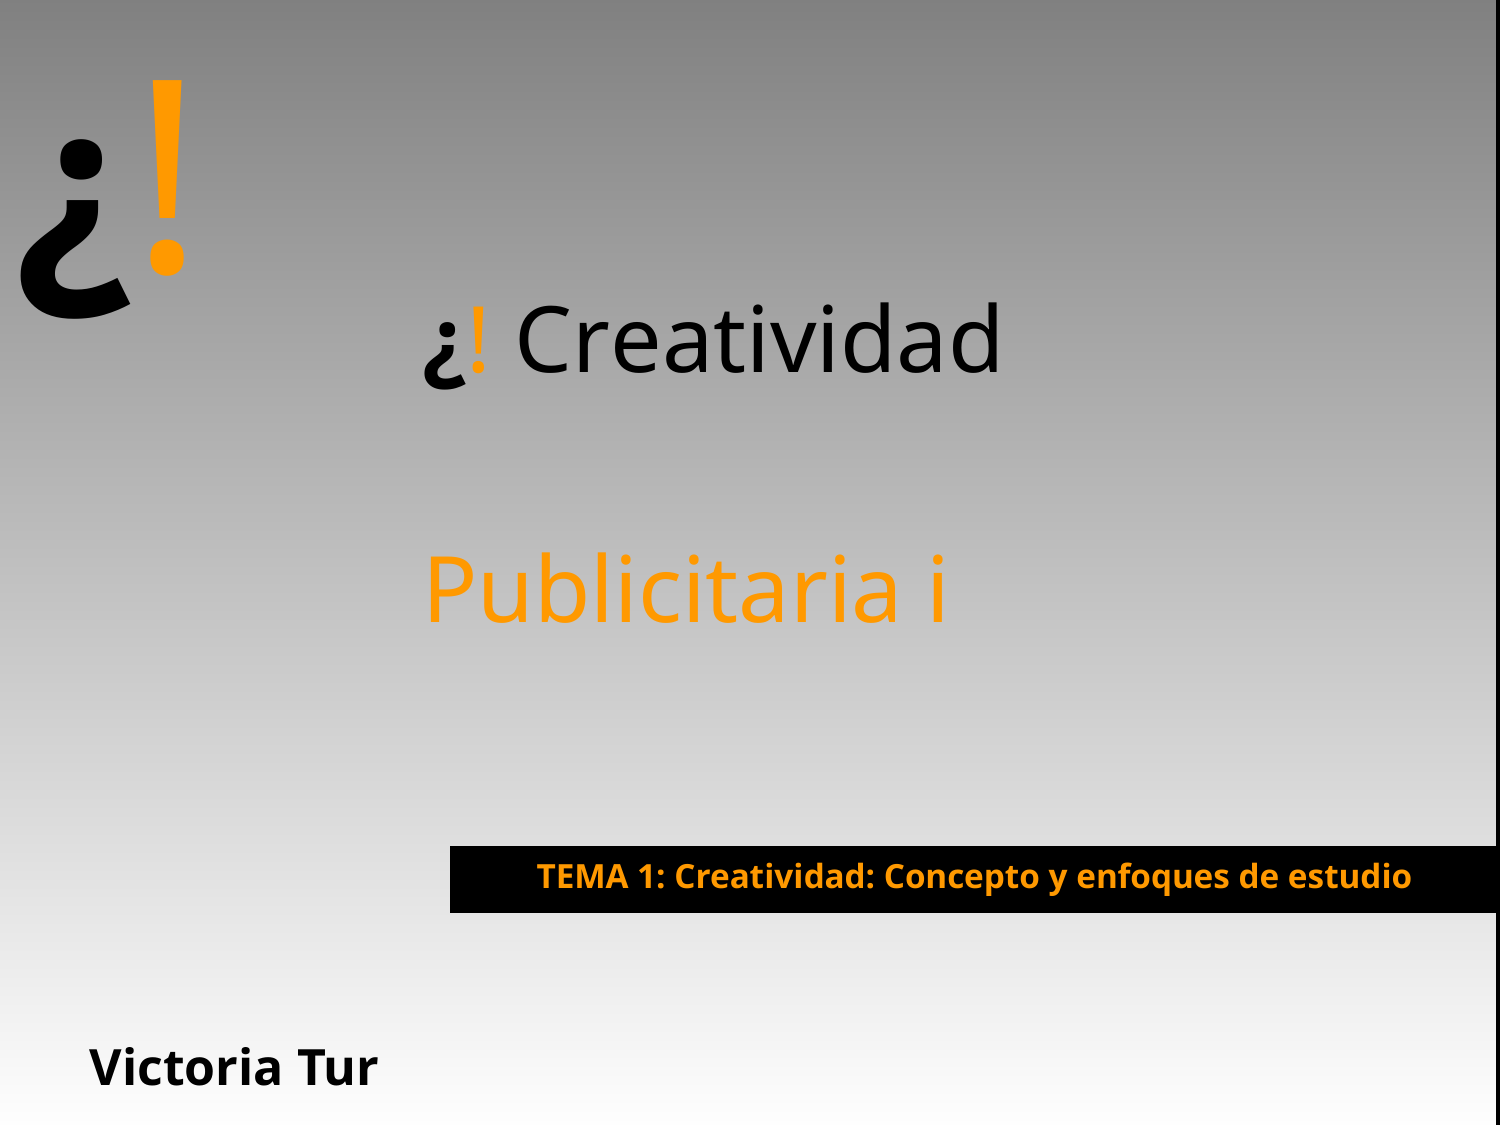

¿! Creatividad
Publicitaria i
# TEMA 1: Creatividad: Concepto y enfoques de estudio